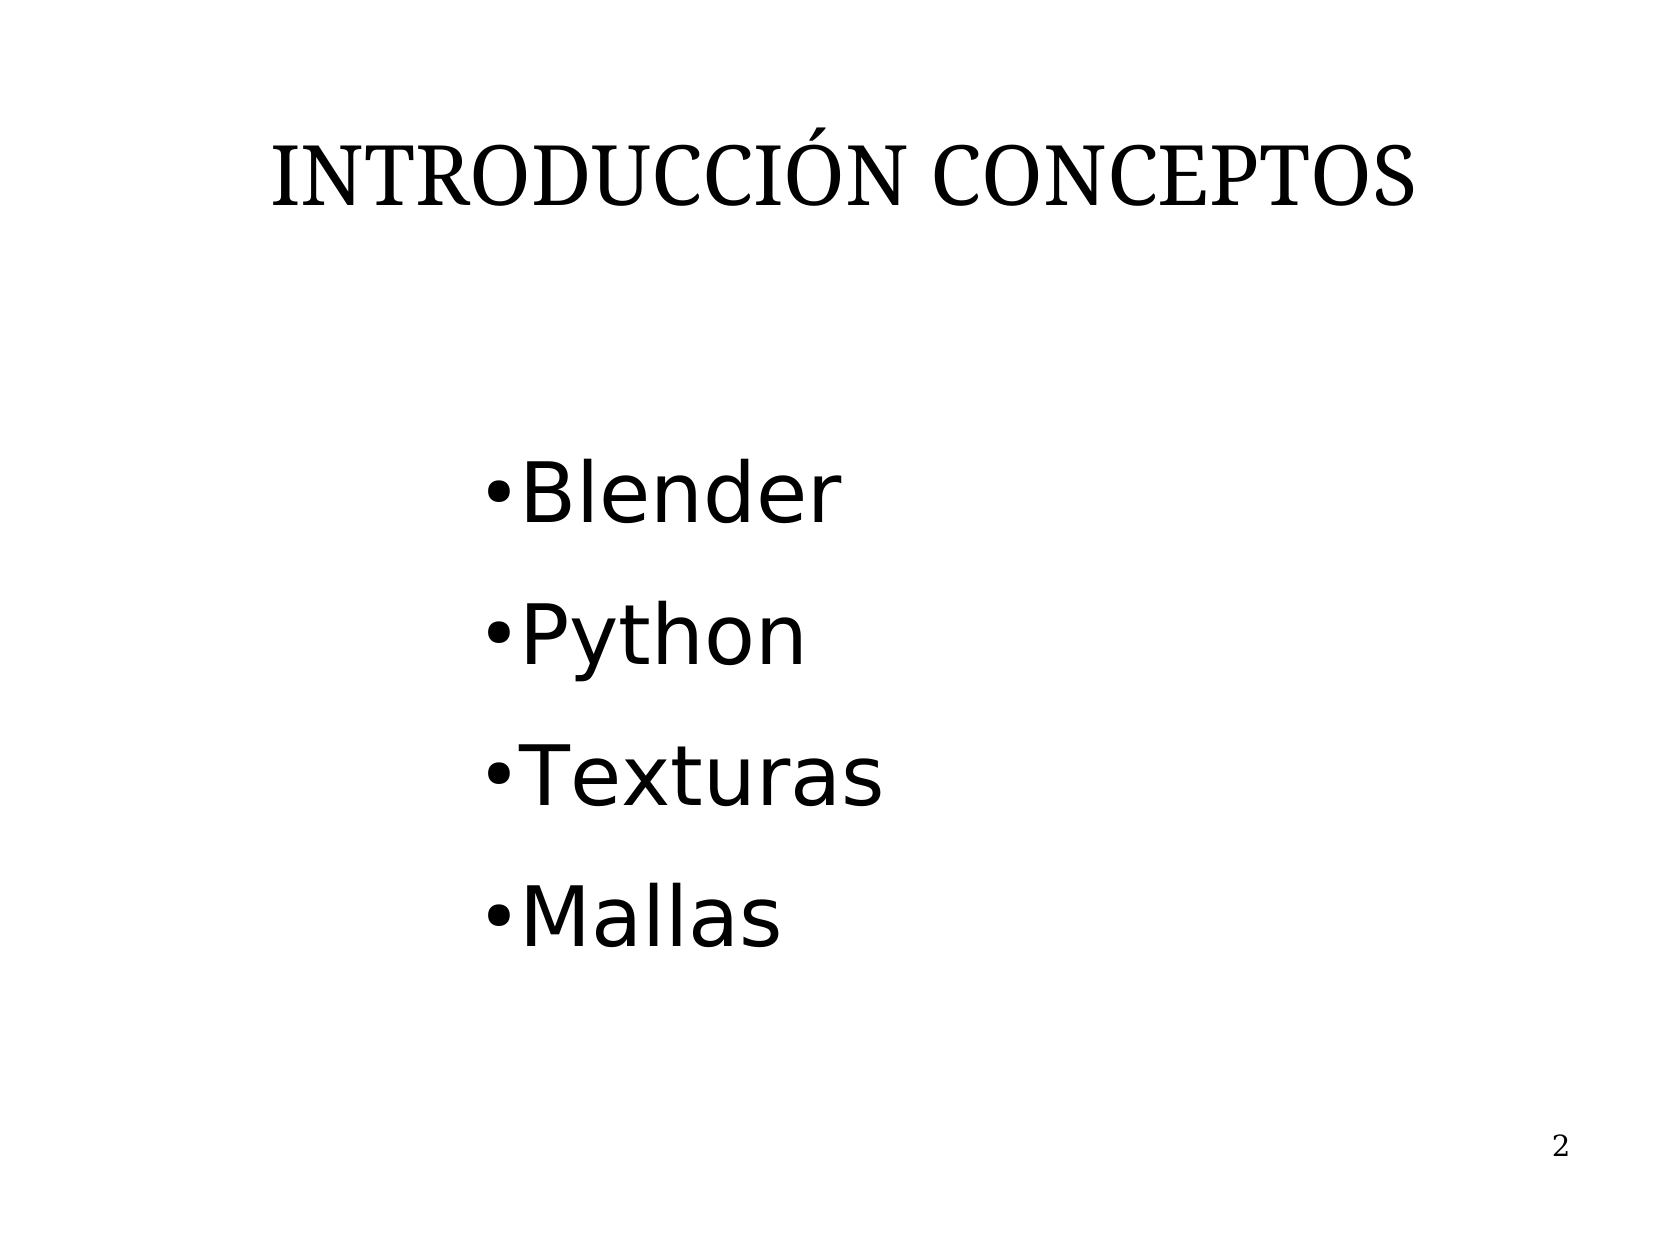

# INTRODUCCIÓN CONCEPTOS
Blender
Python
Texturas
Mallas
2